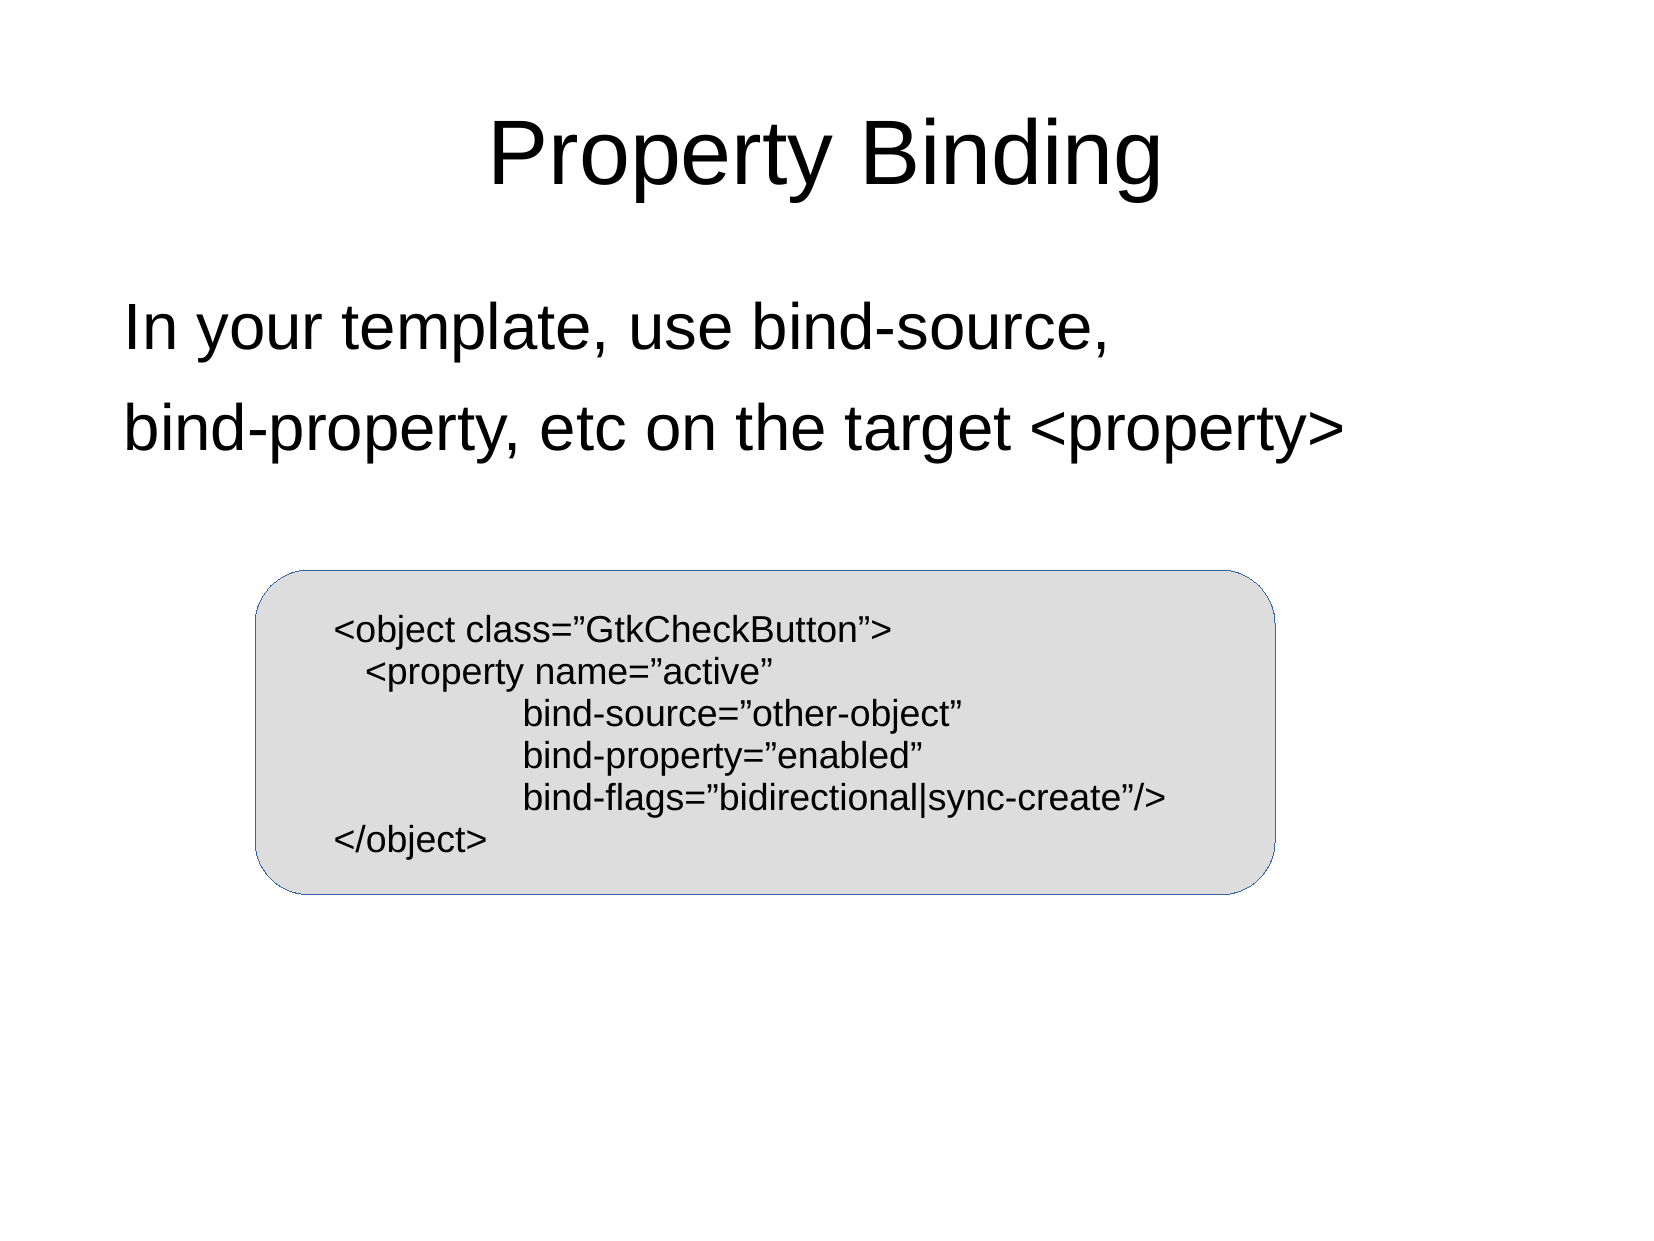

# Property Binding
In your template, use bind-source,
bind-property, etc on the target <property>
<object class=”GtkCheckButton”>
 <property name=”active”
 bind-source=”other-object”
 bind-property=”enabled”
 bind-flags=”bidirectional|sync-create”/>
</object>